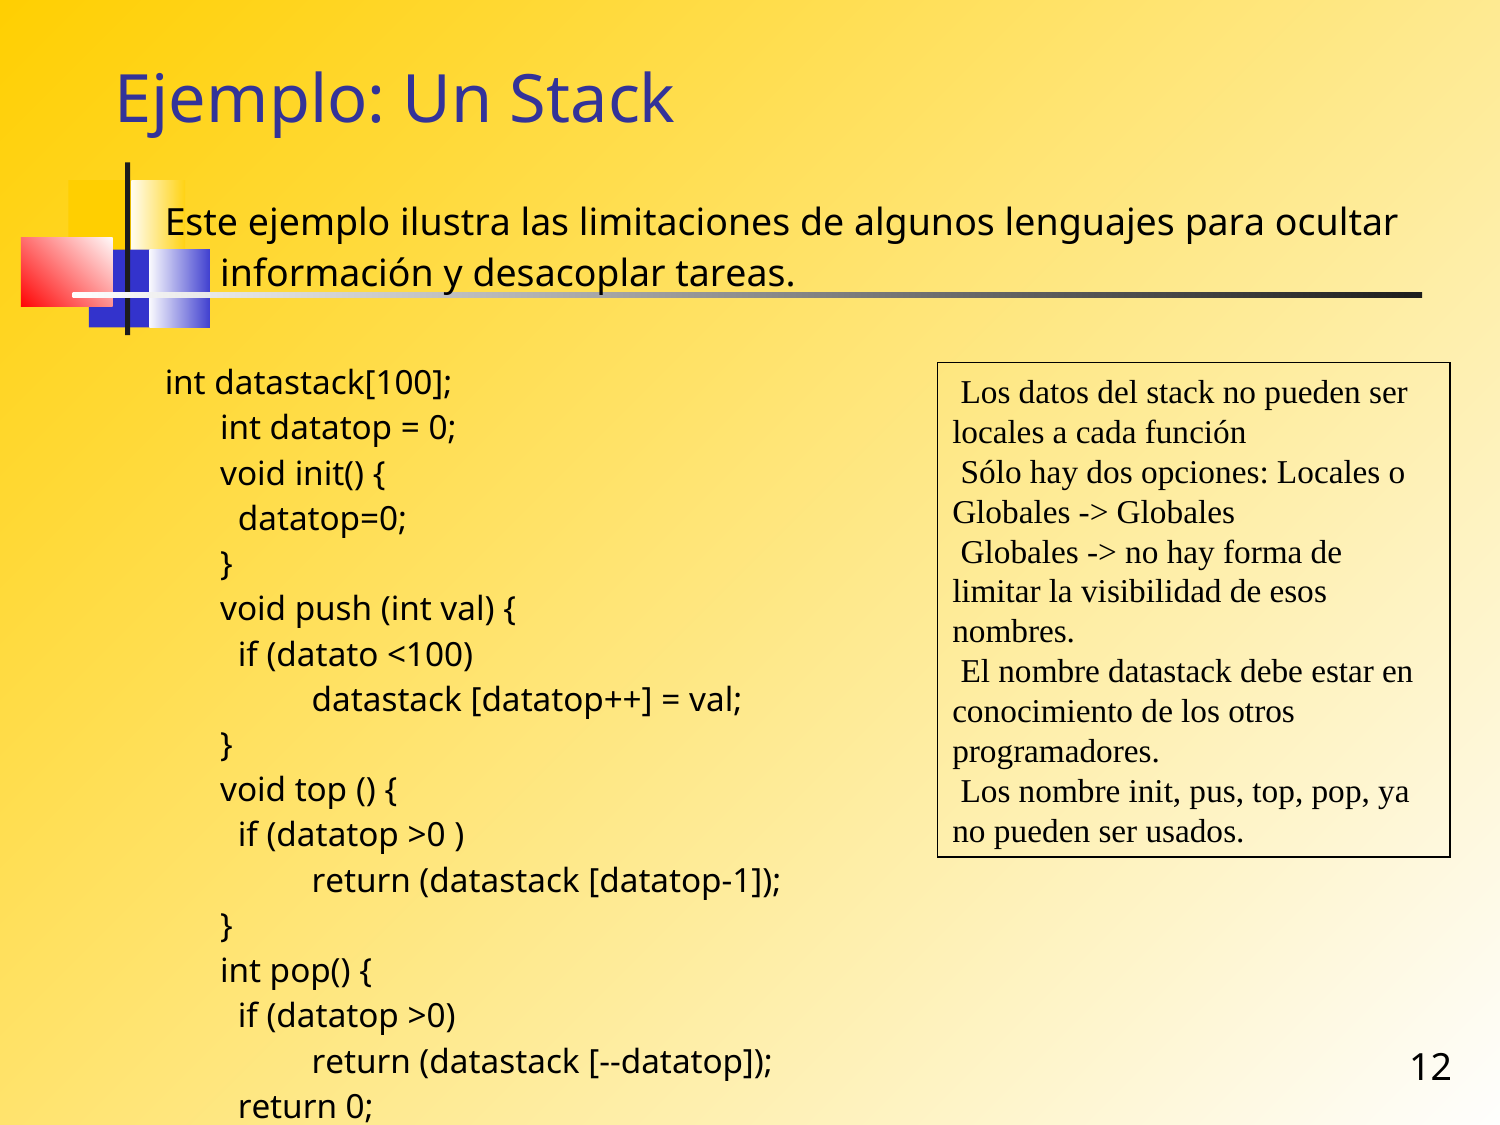

# Ejemplo: Un Stack
Este ejemplo ilustra las limitaciones de algunos lenguajes para ocultar información y desacoplar tareas.
int datastack[100];
int datatop = 0;
void init() {
	datatop=0;
}
void push (int val) {
	if (datato <100)
		datastack [datatop++] = val;
}
void top () {
	if (datatop >0 )
		return (datastack [datatop-1]);
}
int pop() {
	if (datatop >0)
		return (datastack [--datatop]);
	return 0;
}
 Los datos del stack no pueden ser locales a cada función
 Sólo hay dos opciones: Locales o Globales -> Globales
 Globales -> no hay forma de limitar la visibilidad de esos nombres.
 El nombre datastack debe estar en conocimiento de los otros programadores.
 Los nombre init, pus, top, pop, ya no pueden ser usados.
12